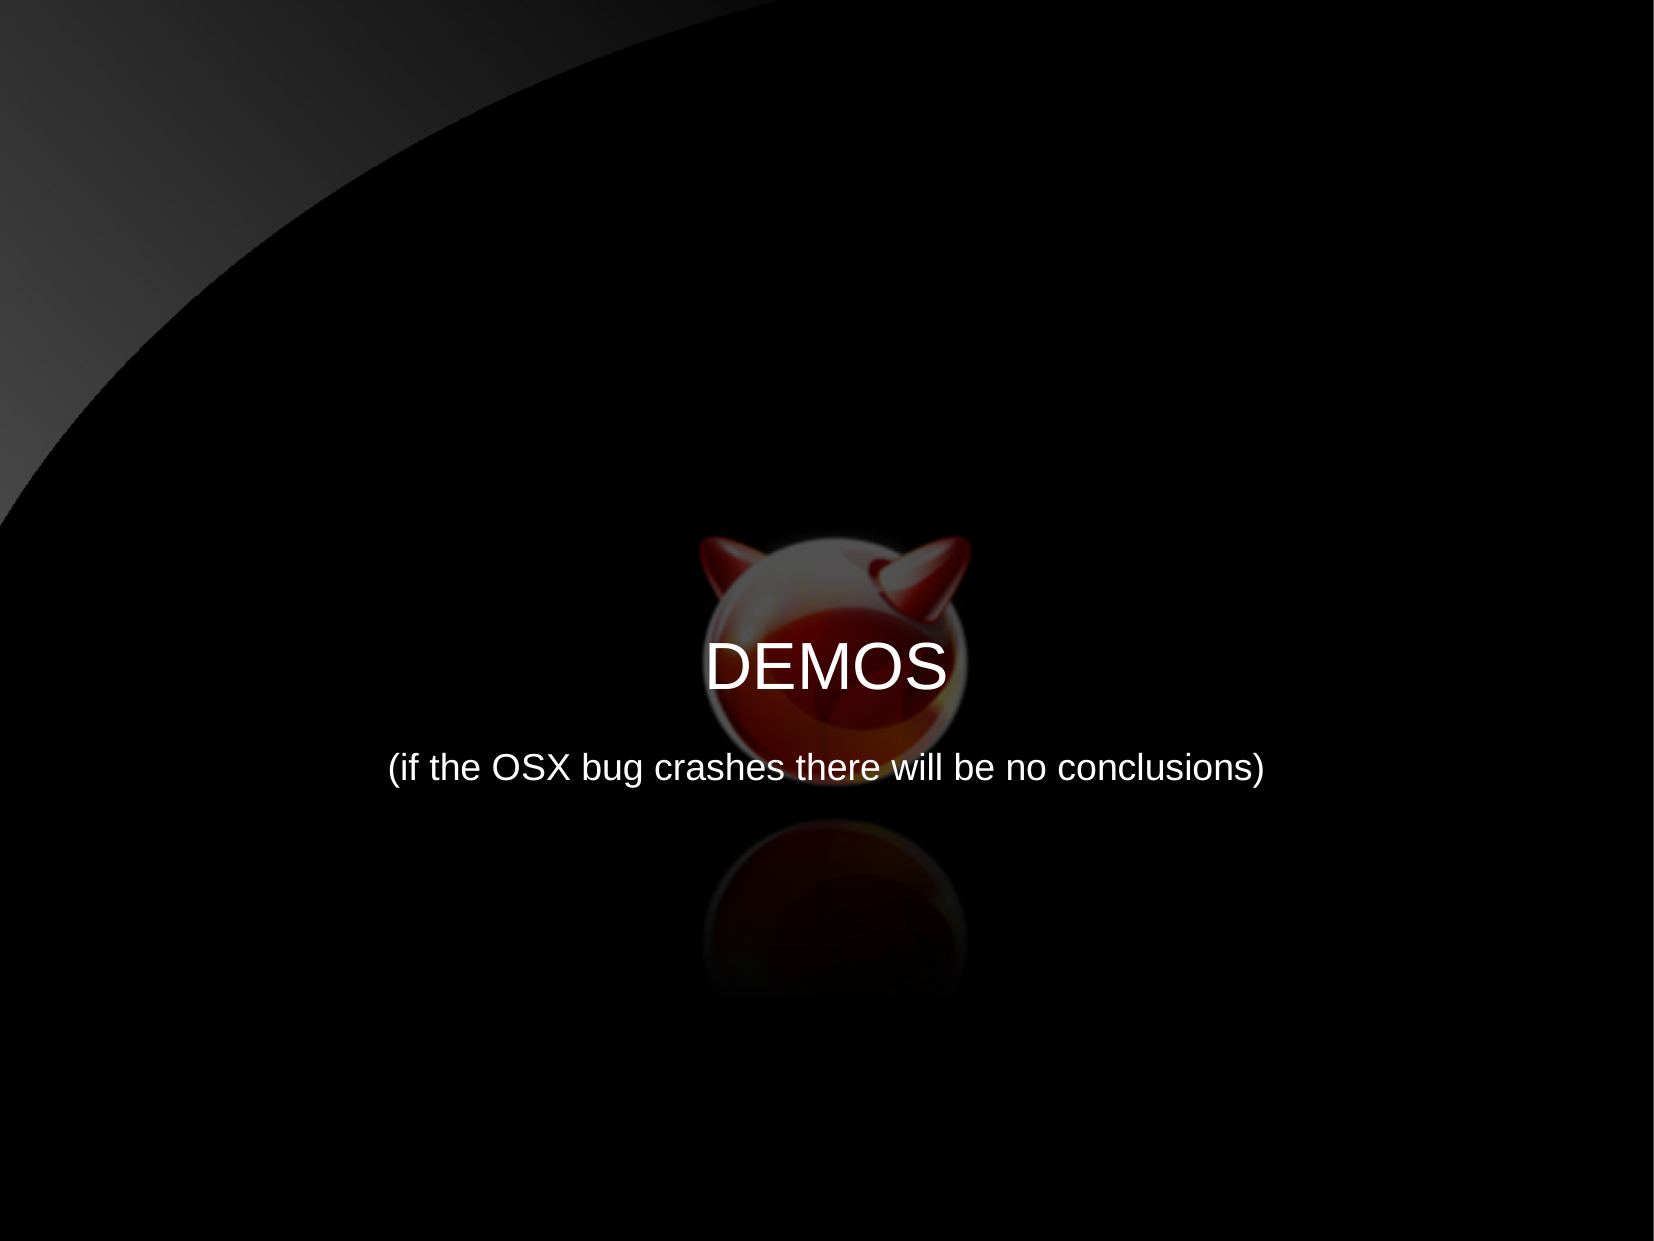

# DEMOS
(if the OSX bug crashes there will be no conclusions)